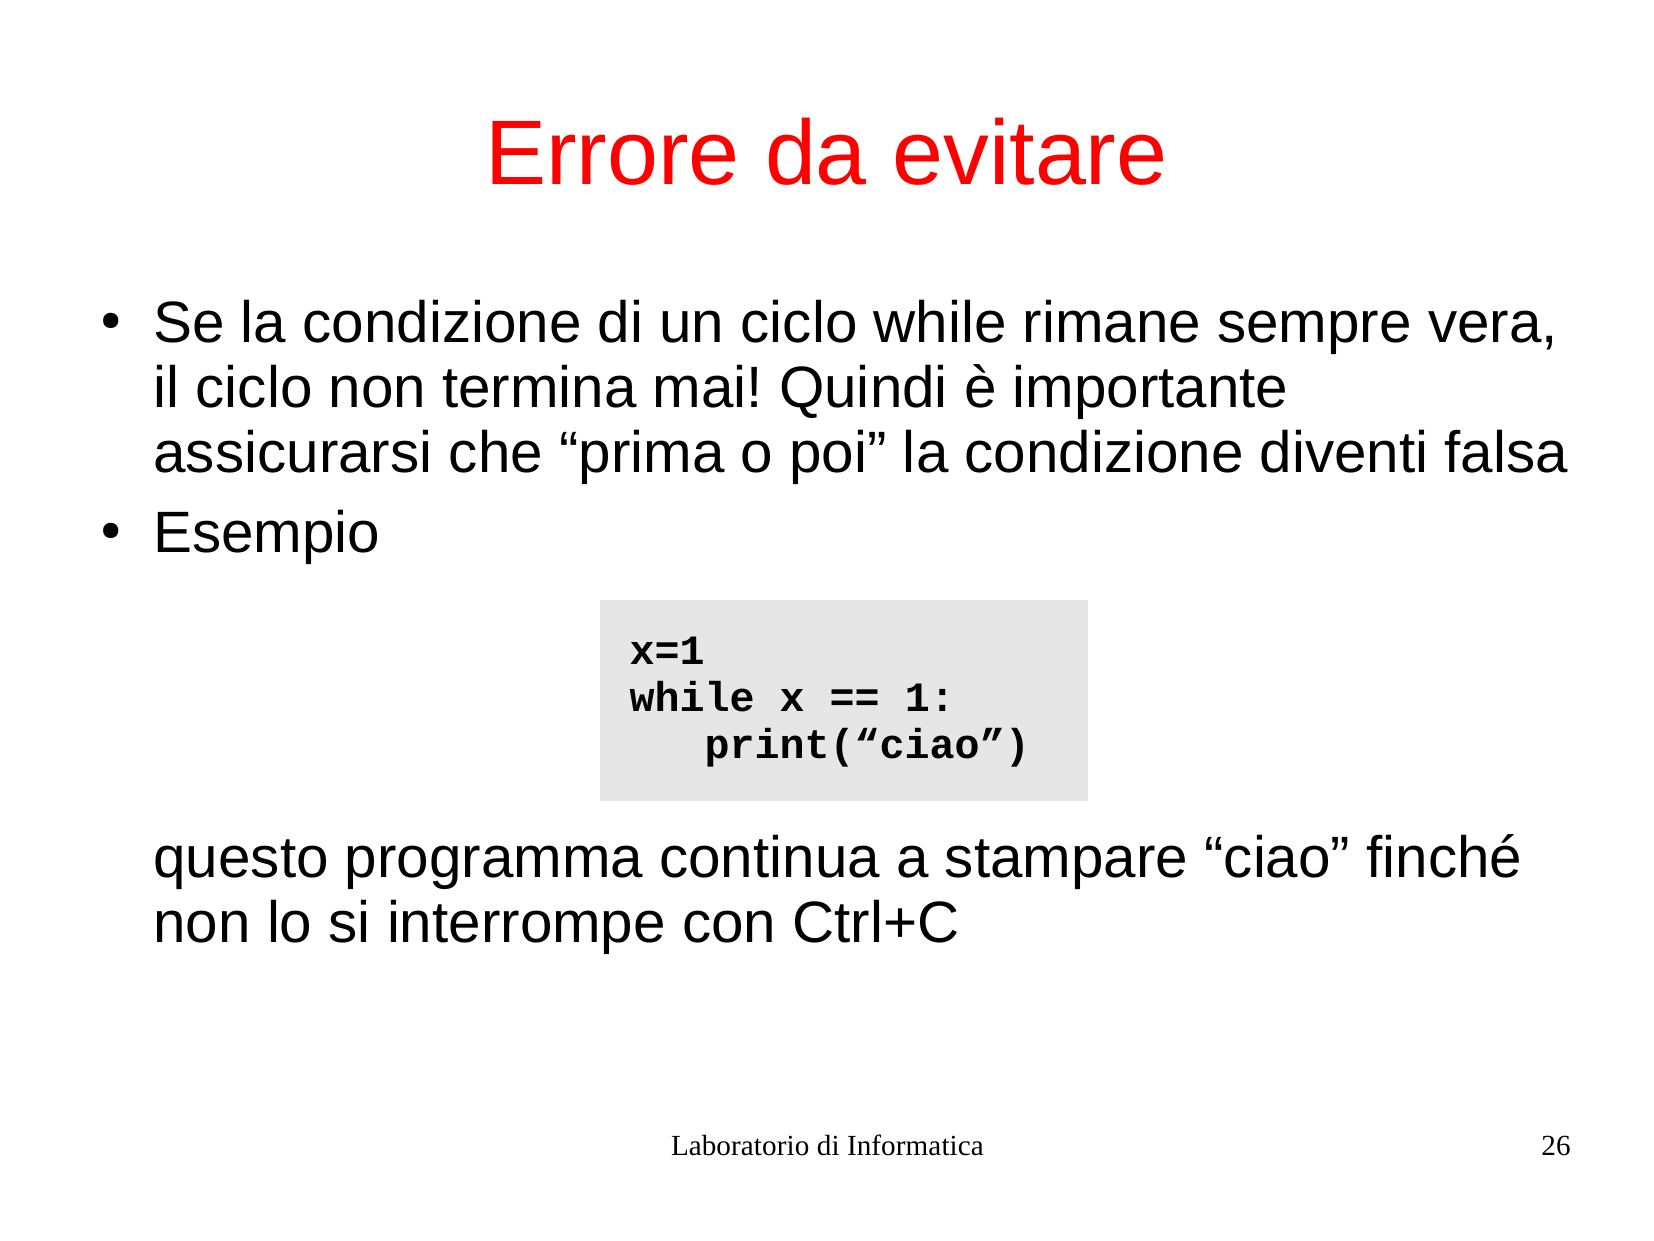

# Errore da evitare
Se la condizione di un ciclo while rimane sempre vera, il ciclo non termina mai! Quindi è importante assicurarsi che “prima o poi” la condizione diventi falsa
Esempio
questo programma continua a stampare “ciao” finché non lo si interrompe con Ctrl+C
x=1
while x == 1:
	print(“ciao”)
Laboratorio di Informatica
26